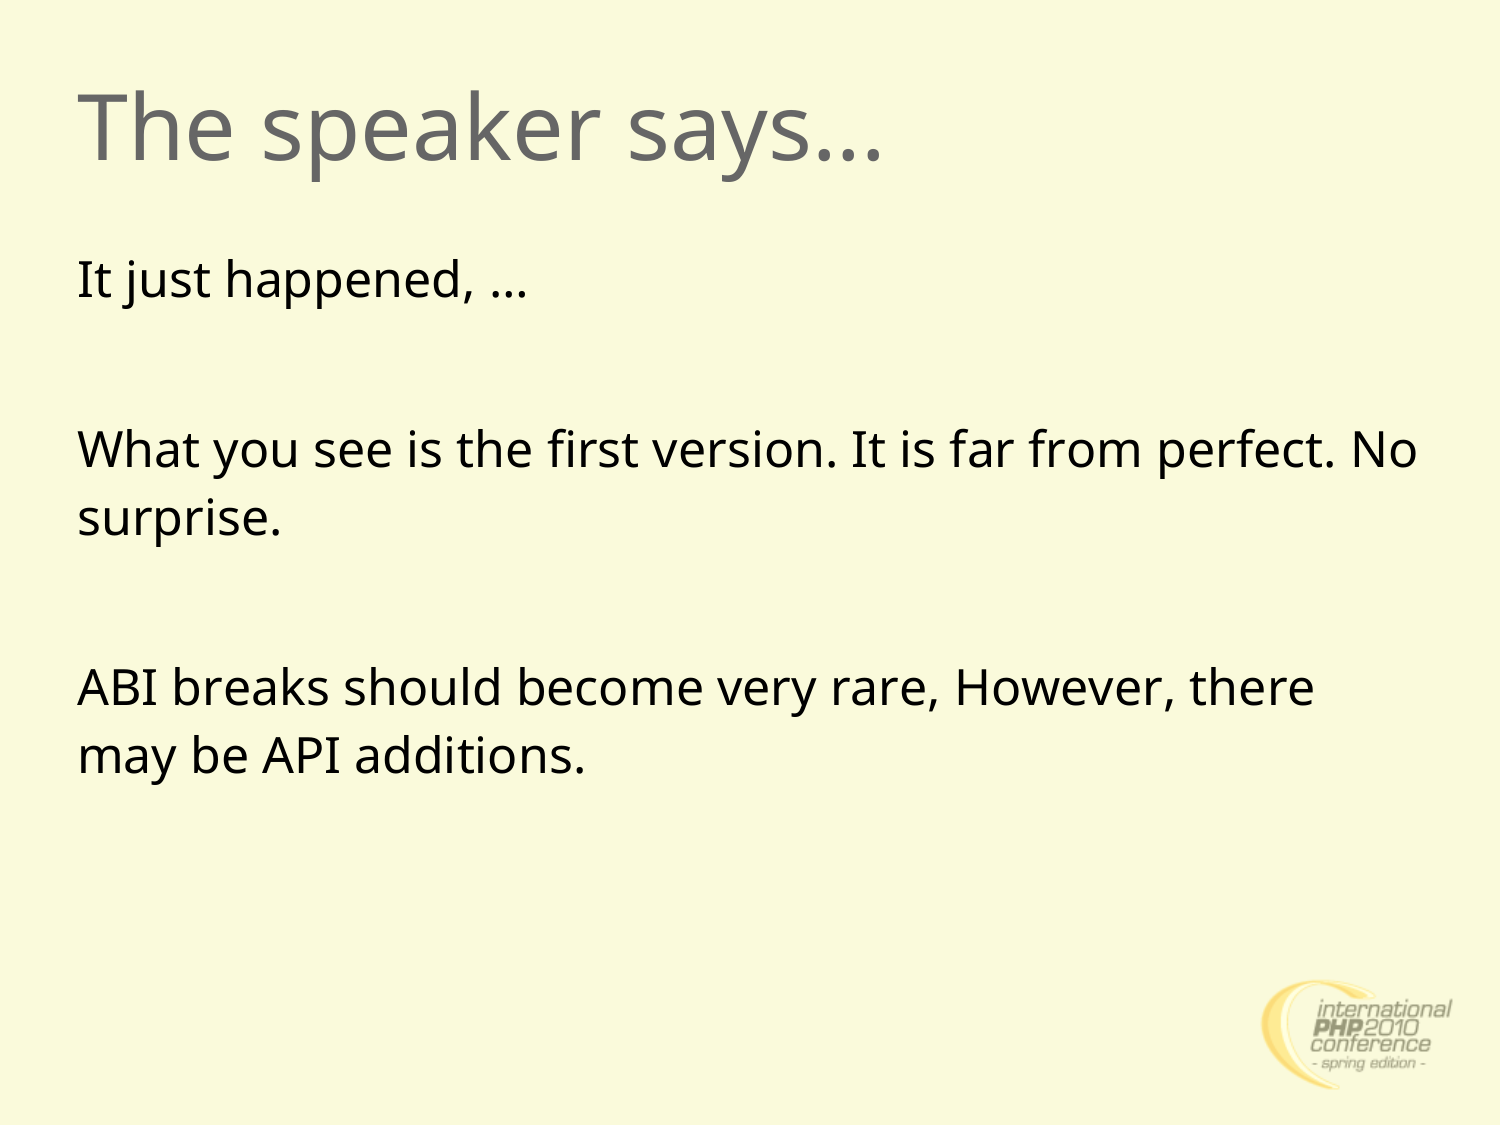

# The speaker says...
It just happened, …
What you see is the first version. It is far from perfect. No surprise.
ABI breaks should become very rare, However, there may be API additions.